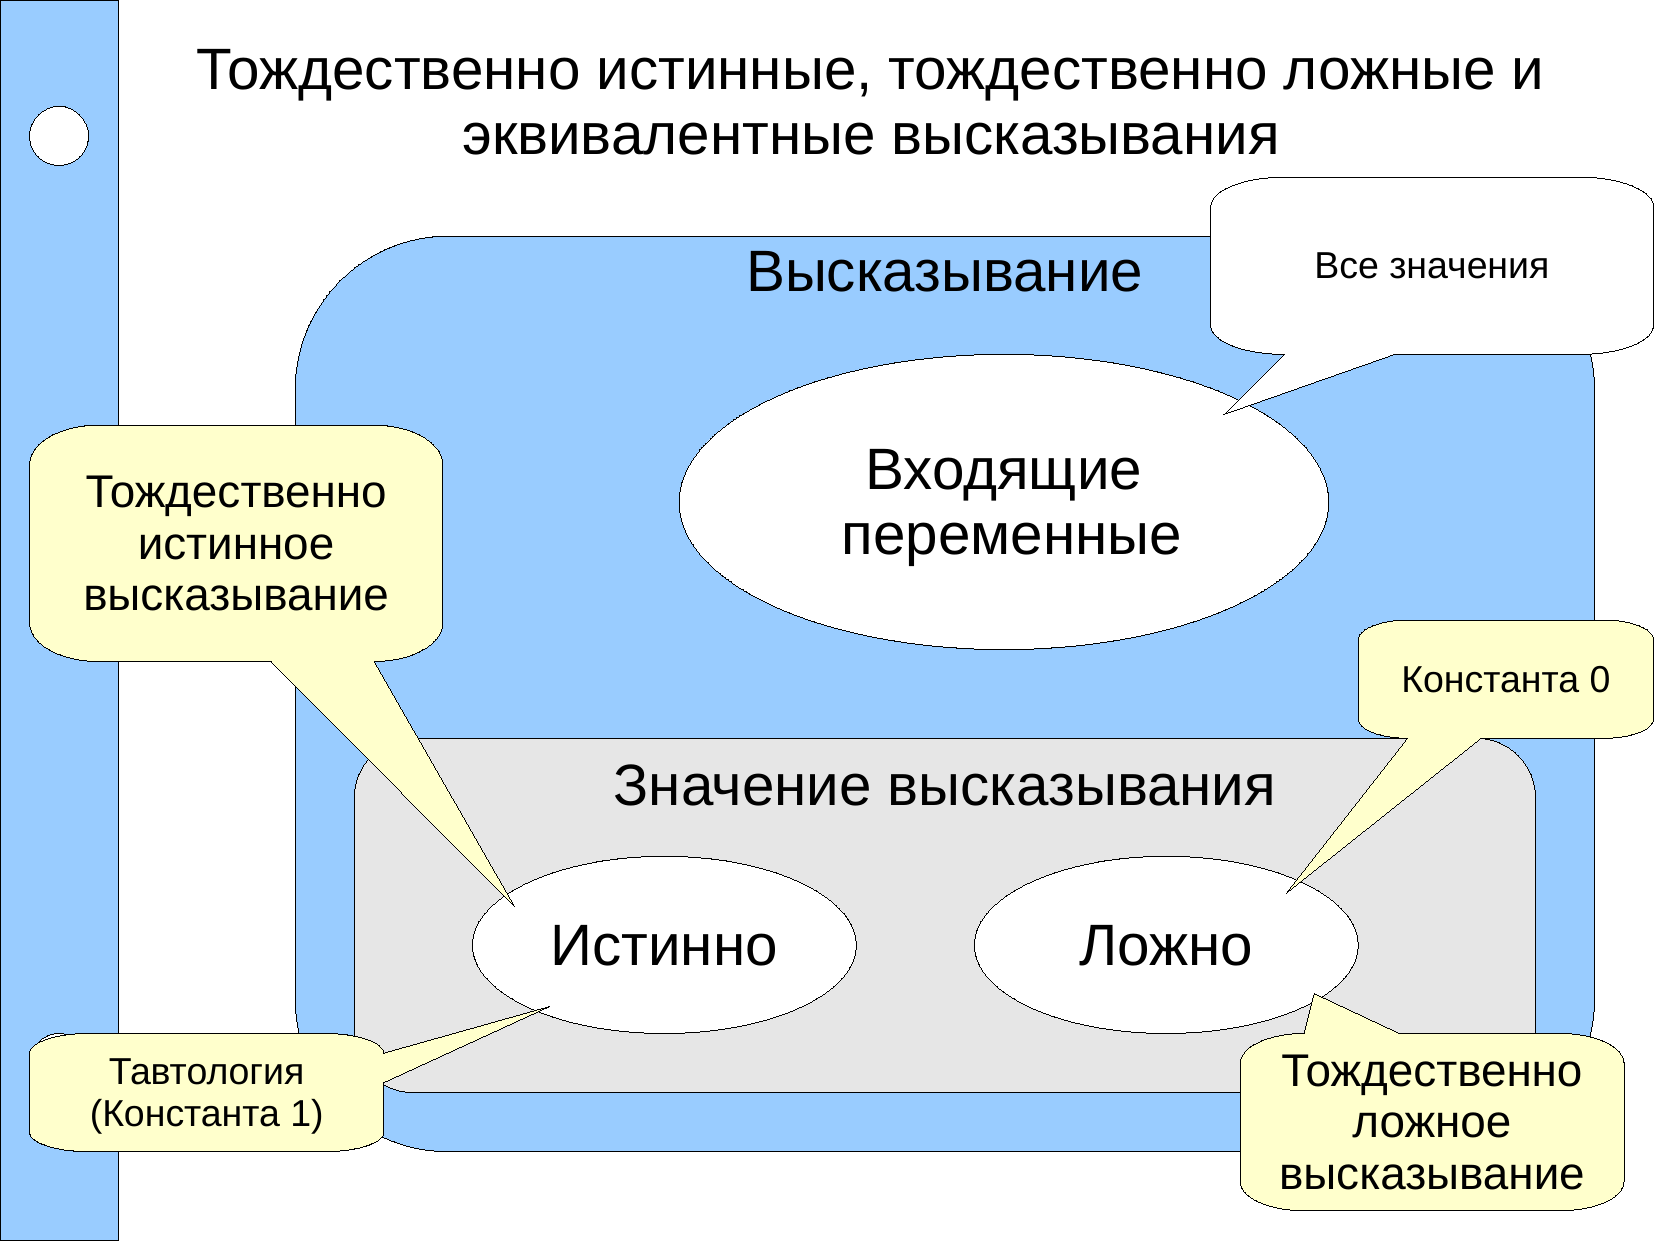

Тождественно истинные, тождественно ложные и эквивалентные высказывания
Все значения
Высказывание
Входящие
 переменные
Тождественно
истинное
высказывание
Константа 0
Значение высказывания
Истинно
Ложно
Тавтология
(Константа 1)
Тождественно
ложное
высказывание